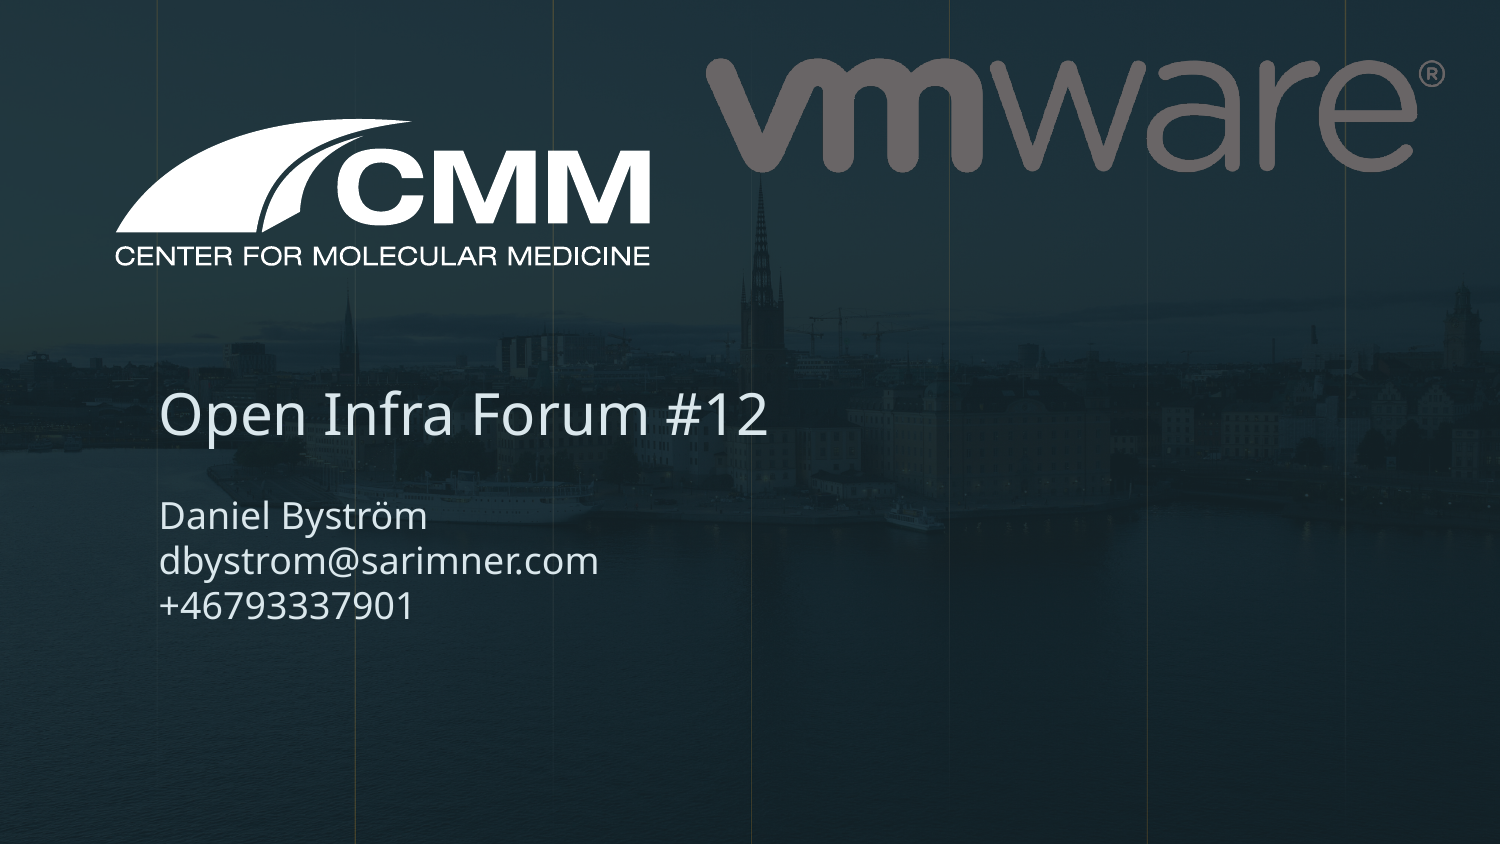

Open Infra Forum #12
Daniel Byström
dbystrom@sarimner.com
+46793337901